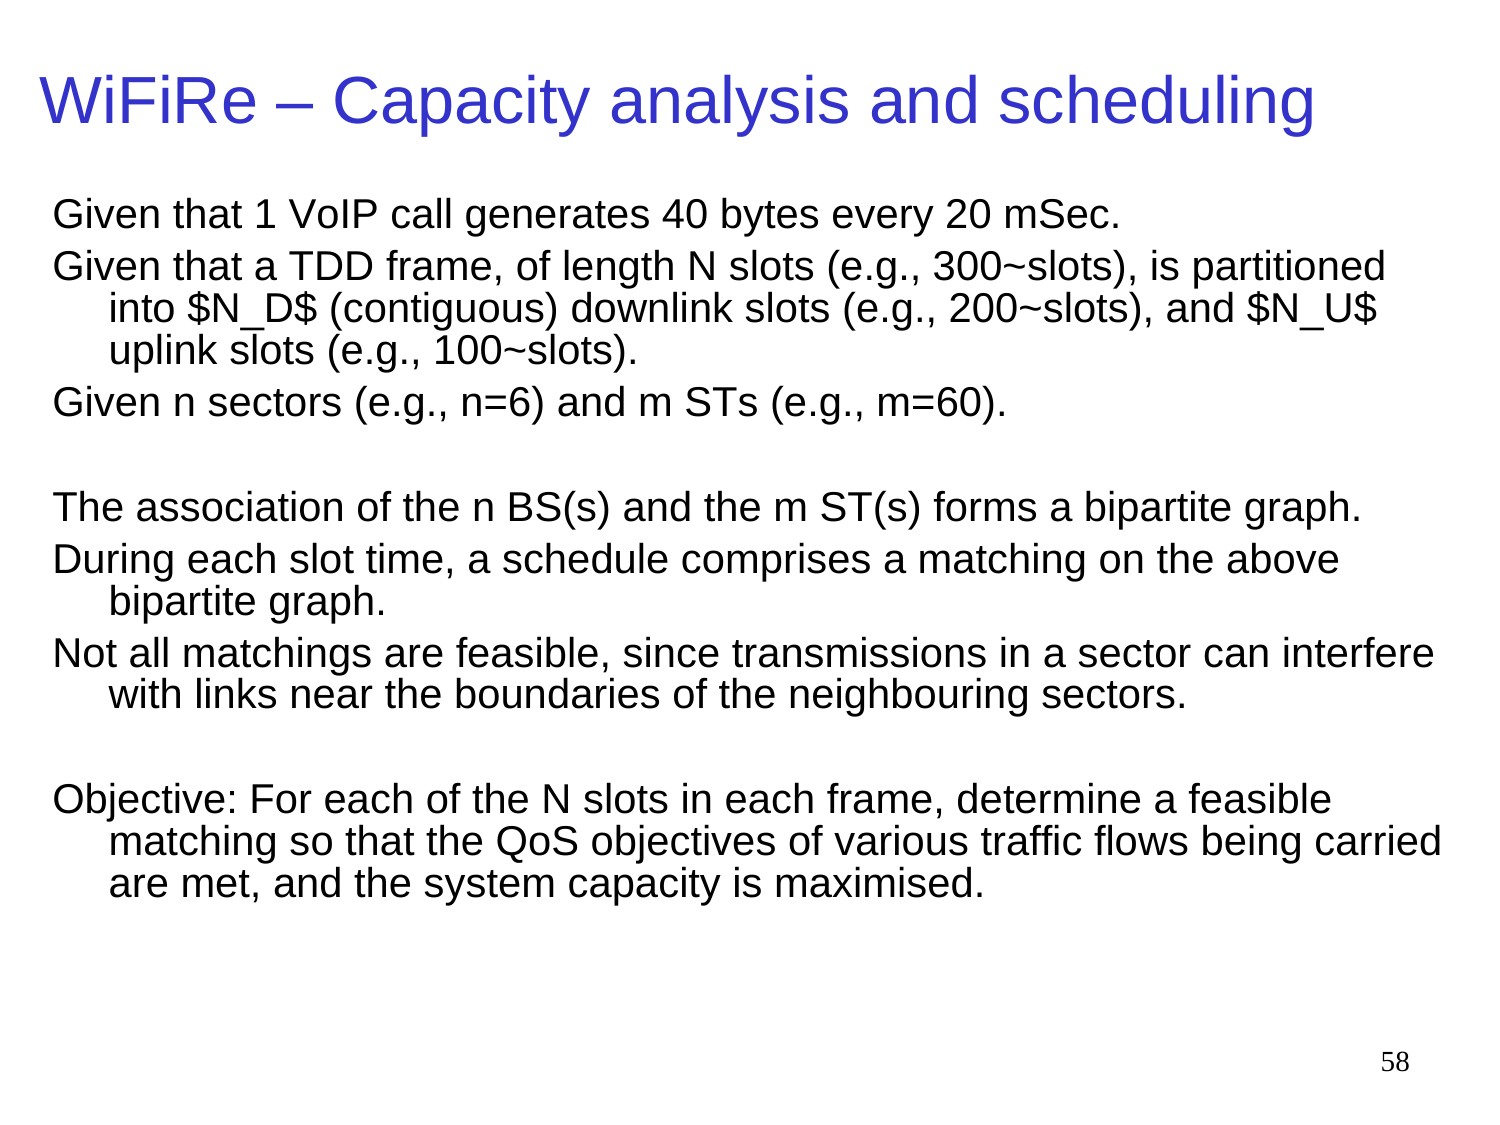

# WiFiRe – Capacity analysis and scheduling
Given that 1 VoIP call generates 40 bytes every 20 mSec.
Given that a TDD frame, of length N slots (e.g., 300~slots), is partitioned into $N_D$ (contiguous) downlink slots (e.g., 200~slots), and $N_U$ uplink slots (e.g., 100~slots).
Given n sectors (e.g., n=6) and m STs (e.g., m=60).
The association of the n BS(s) and the m ST(s) forms a bipartite graph.
During each slot time, a schedule comprises a matching on the above bipartite graph.
Not all matchings are feasible, since transmissions in a sector can interfere with links near the boundaries of the neighbouring sectors.
Objective: For each of the N slots in each frame, determine a feasible matching so that the QoS objectives of various traffic flows being carried are met, and the system capacity is maximised.
58